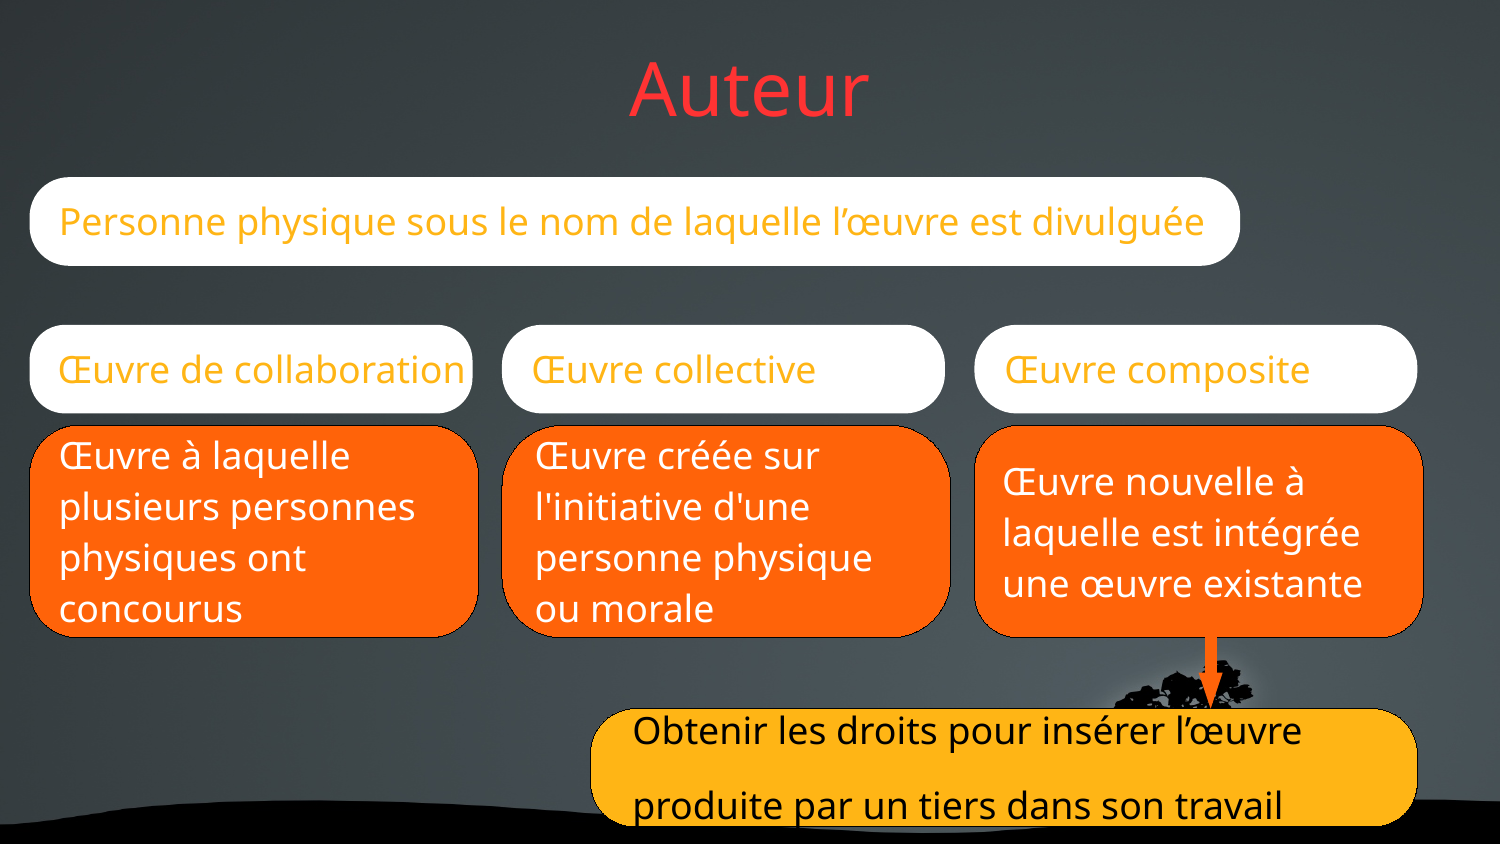

Auteur
Personne physique sous le nom de laquelle l’œuvre est divulguée
Œuvre de collaboration
Œuvre collective
Œuvre composite
Œuvre à laquelle
plusieurs personnes
physiques ont
concourus
Œuvre créée sur
l'initiative d'une
personne physique
ou morale
Œuvre nouvelle à
laquelle est intégrée
une œuvre existante
Obtenir les droits pour insérer l’œuvre
produite par un tiers dans son travail